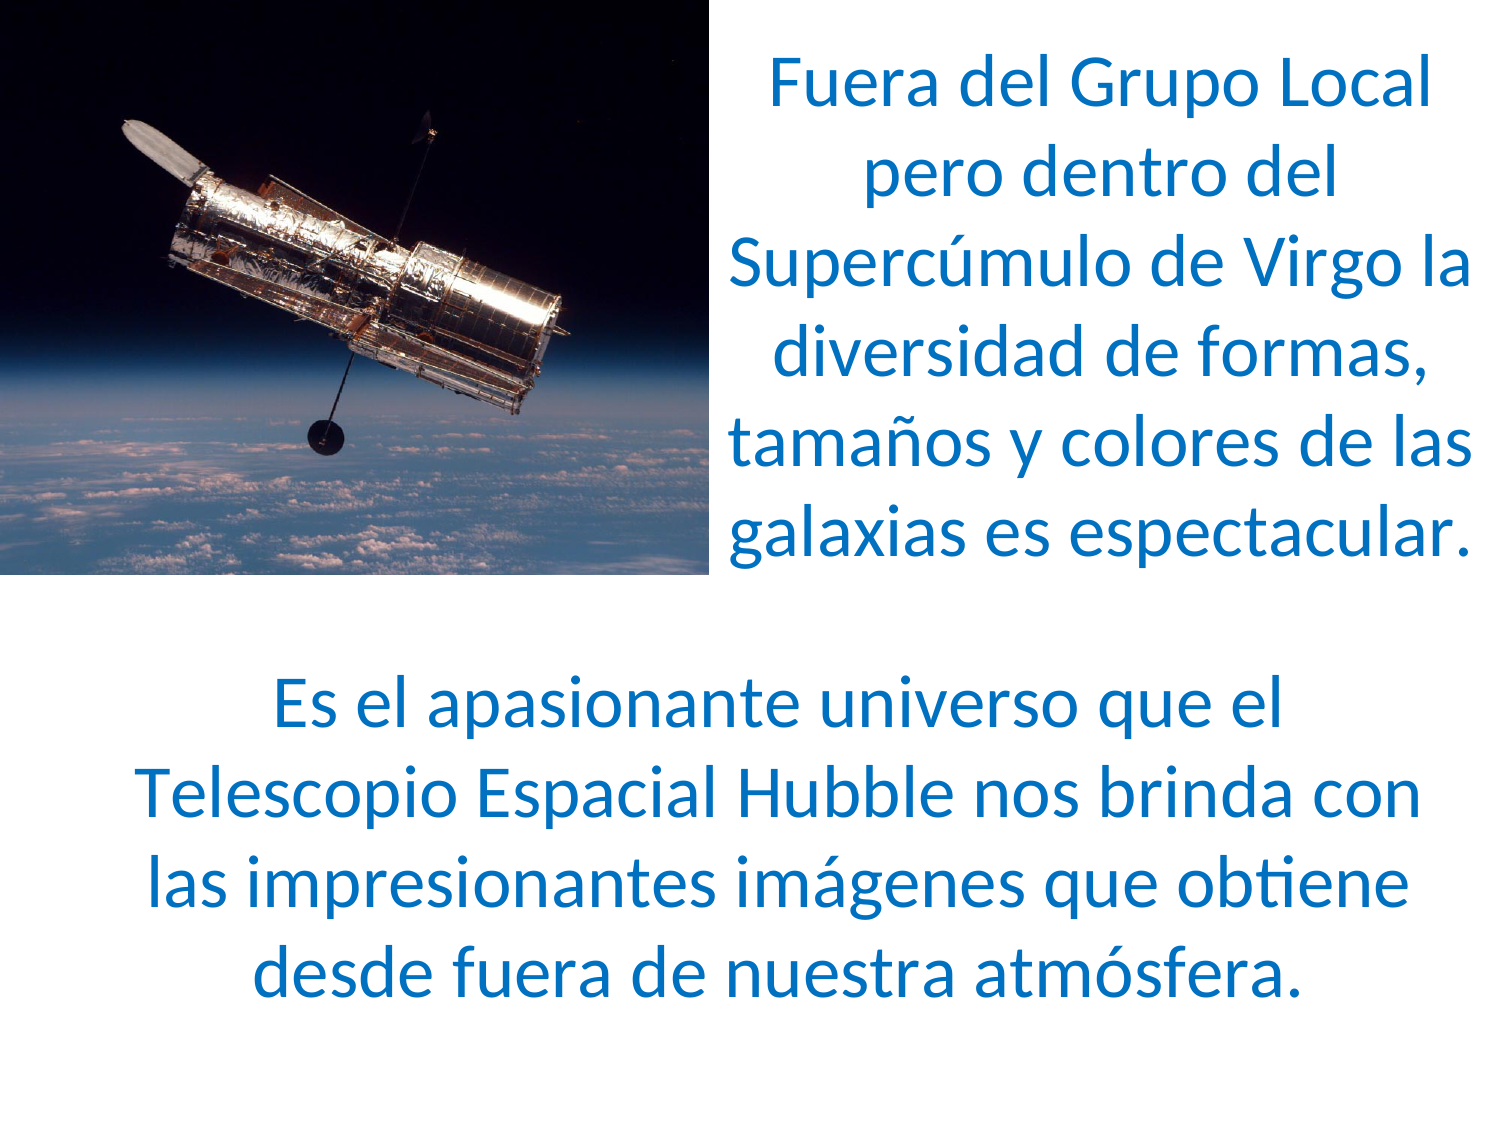

# Fuera del Grupo Local pero dentro del Supercúmulo de Virgo la diversidad de formas, tamaños y colores de las galaxias es espectacular.
Es el apasionante universo que el Telescopio Espacial Hubble nos brinda con las impresionantes imágenes que obtiene desde fuera de nuestra atmósfera.